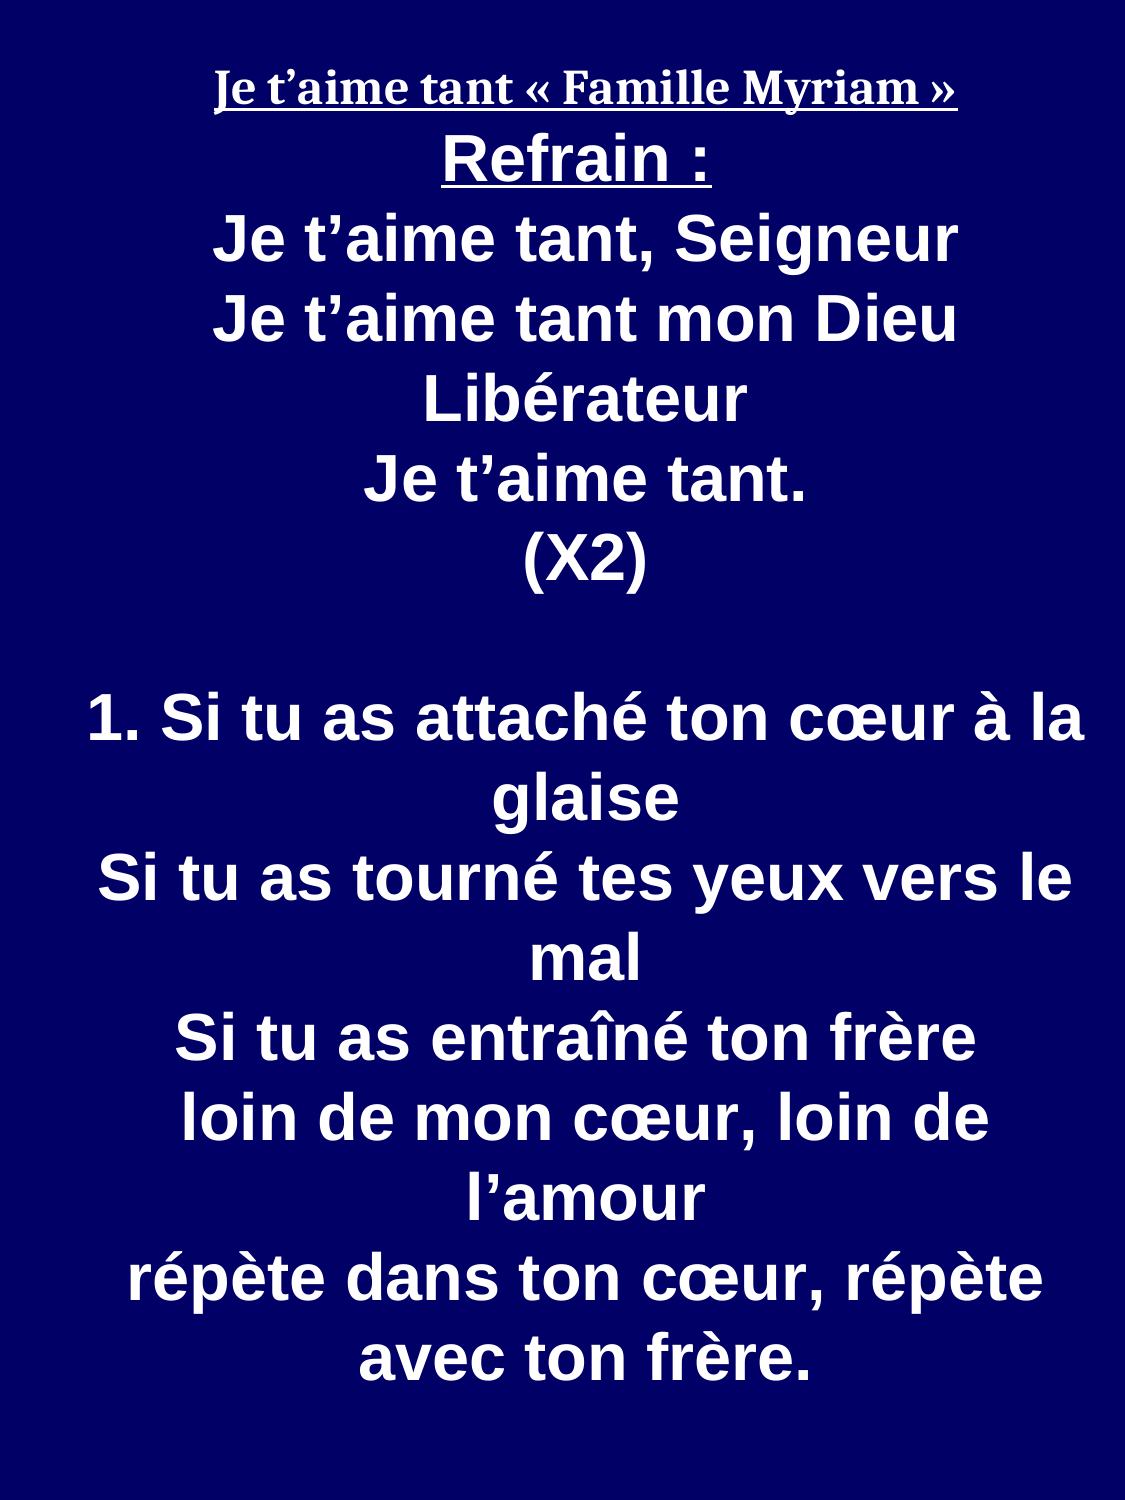

Je t’aime tant « Famille Myriam »
Refrain :
Je t’aime tant, Seigneur
Je t’aime tant mon Dieu
Libérateur
Je t’aime tant.
(X2)
1. Si tu as attaché ton cœur à la glaise
Si tu as tourné tes yeux vers le mal
Si tu as entraîné ton frère
loin de mon cœur, loin de l’amour
répète dans ton cœur, répète avec ton frère.